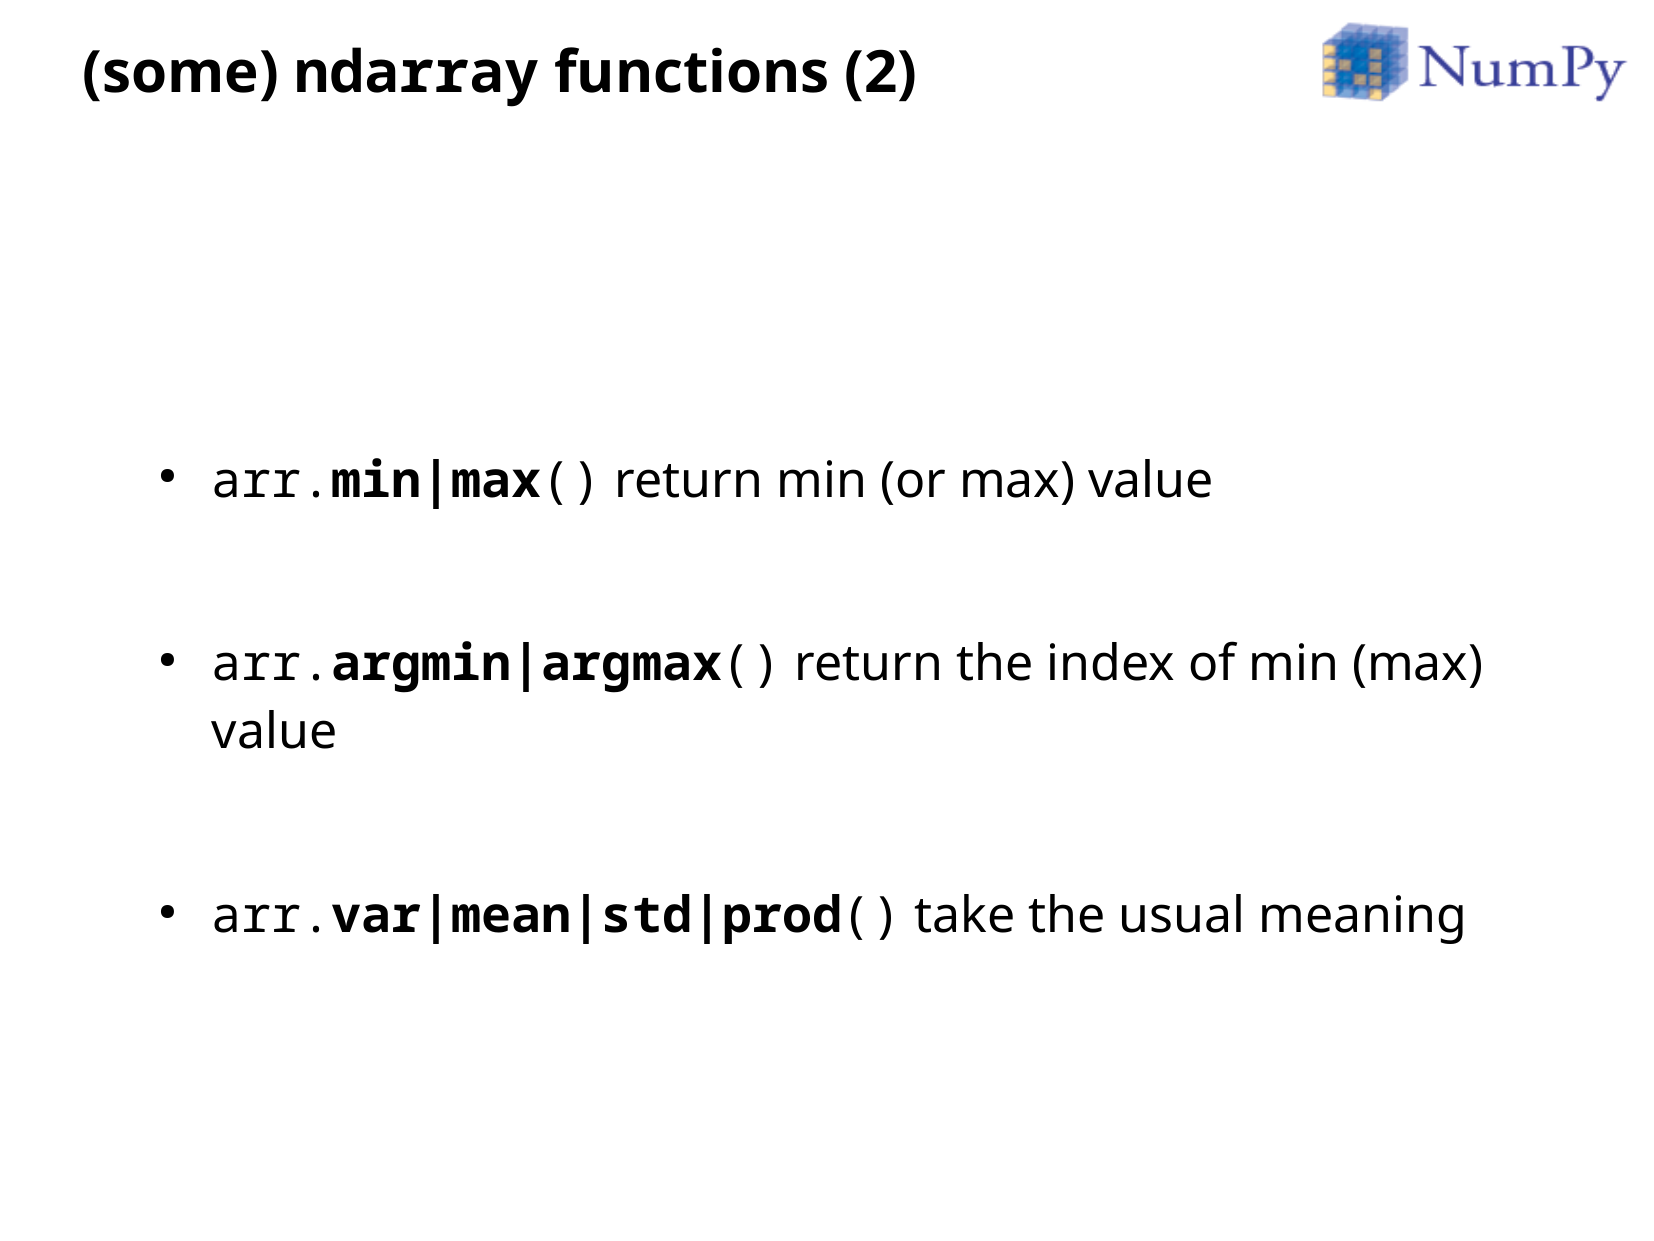

# (some) ndarray functions (2)
arr.min|max() return min (or max) value
arr.argmin|argmax() return the index of min (max) value
arr.var|mean|std|prod() take the usual meaning